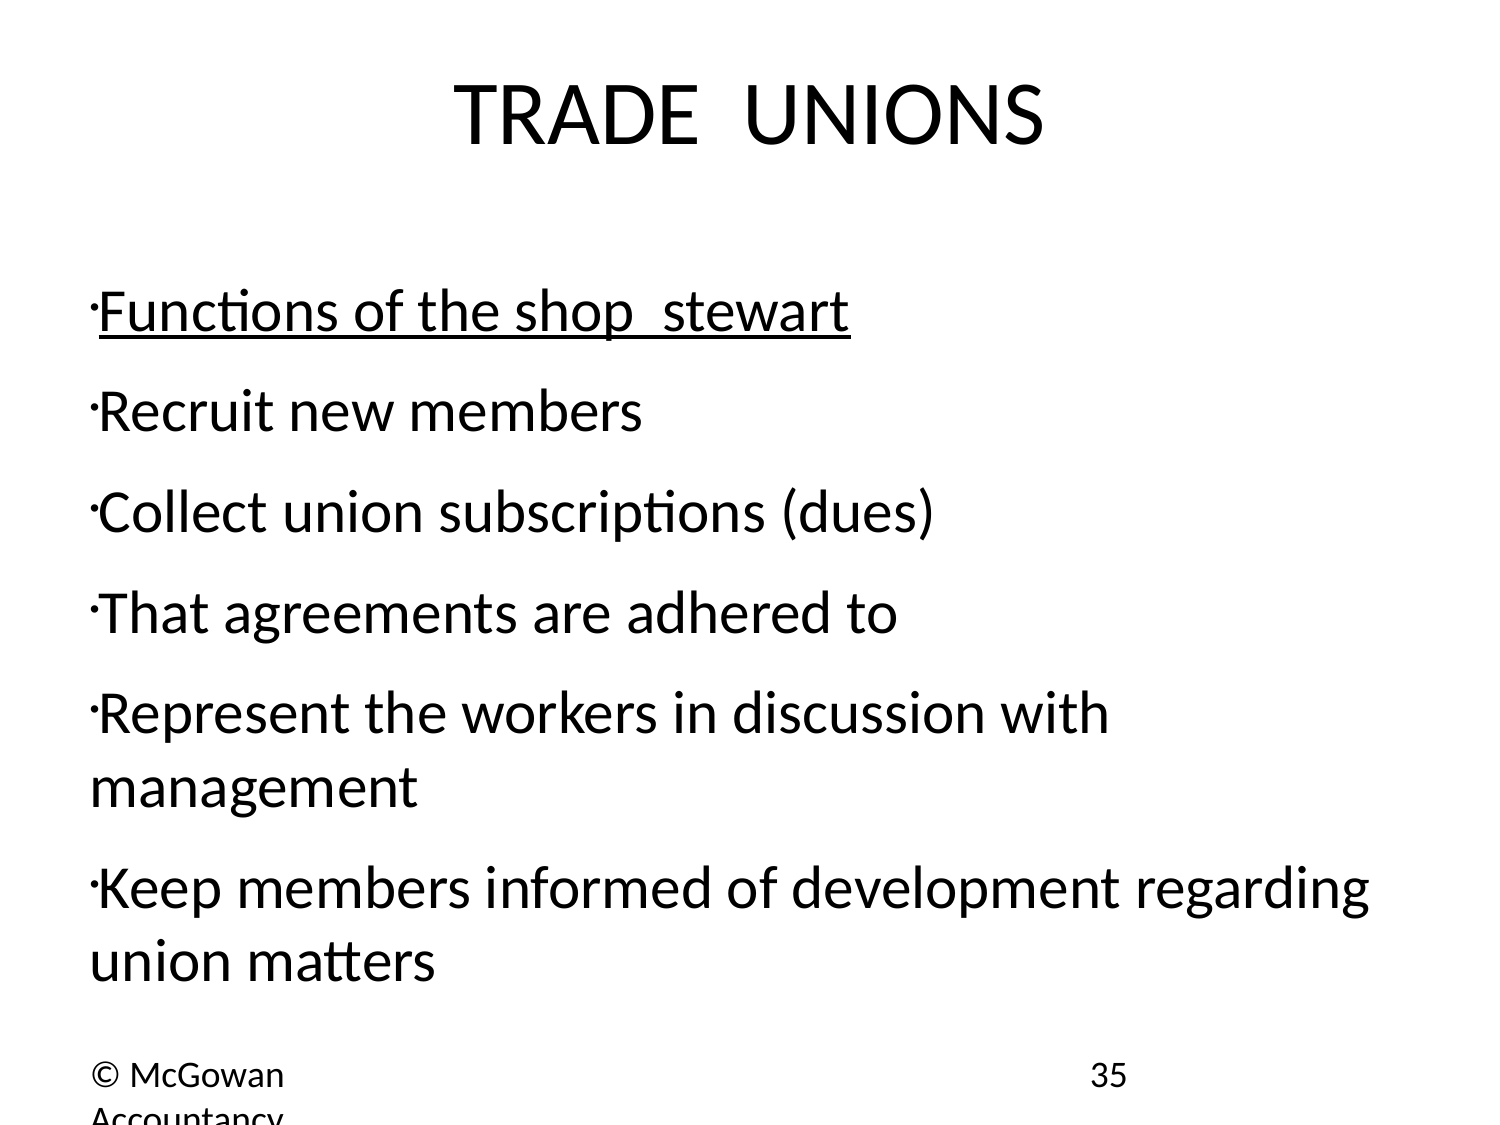

# TRADE UNIONS
Functions of the shop stewart
Recruit new members
Collect union subscriptions (dues)
That agreements are adhered to
Represent the workers in discussion with management
Keep members informed of development regarding union matters
© McGowan Accountancy Services
35